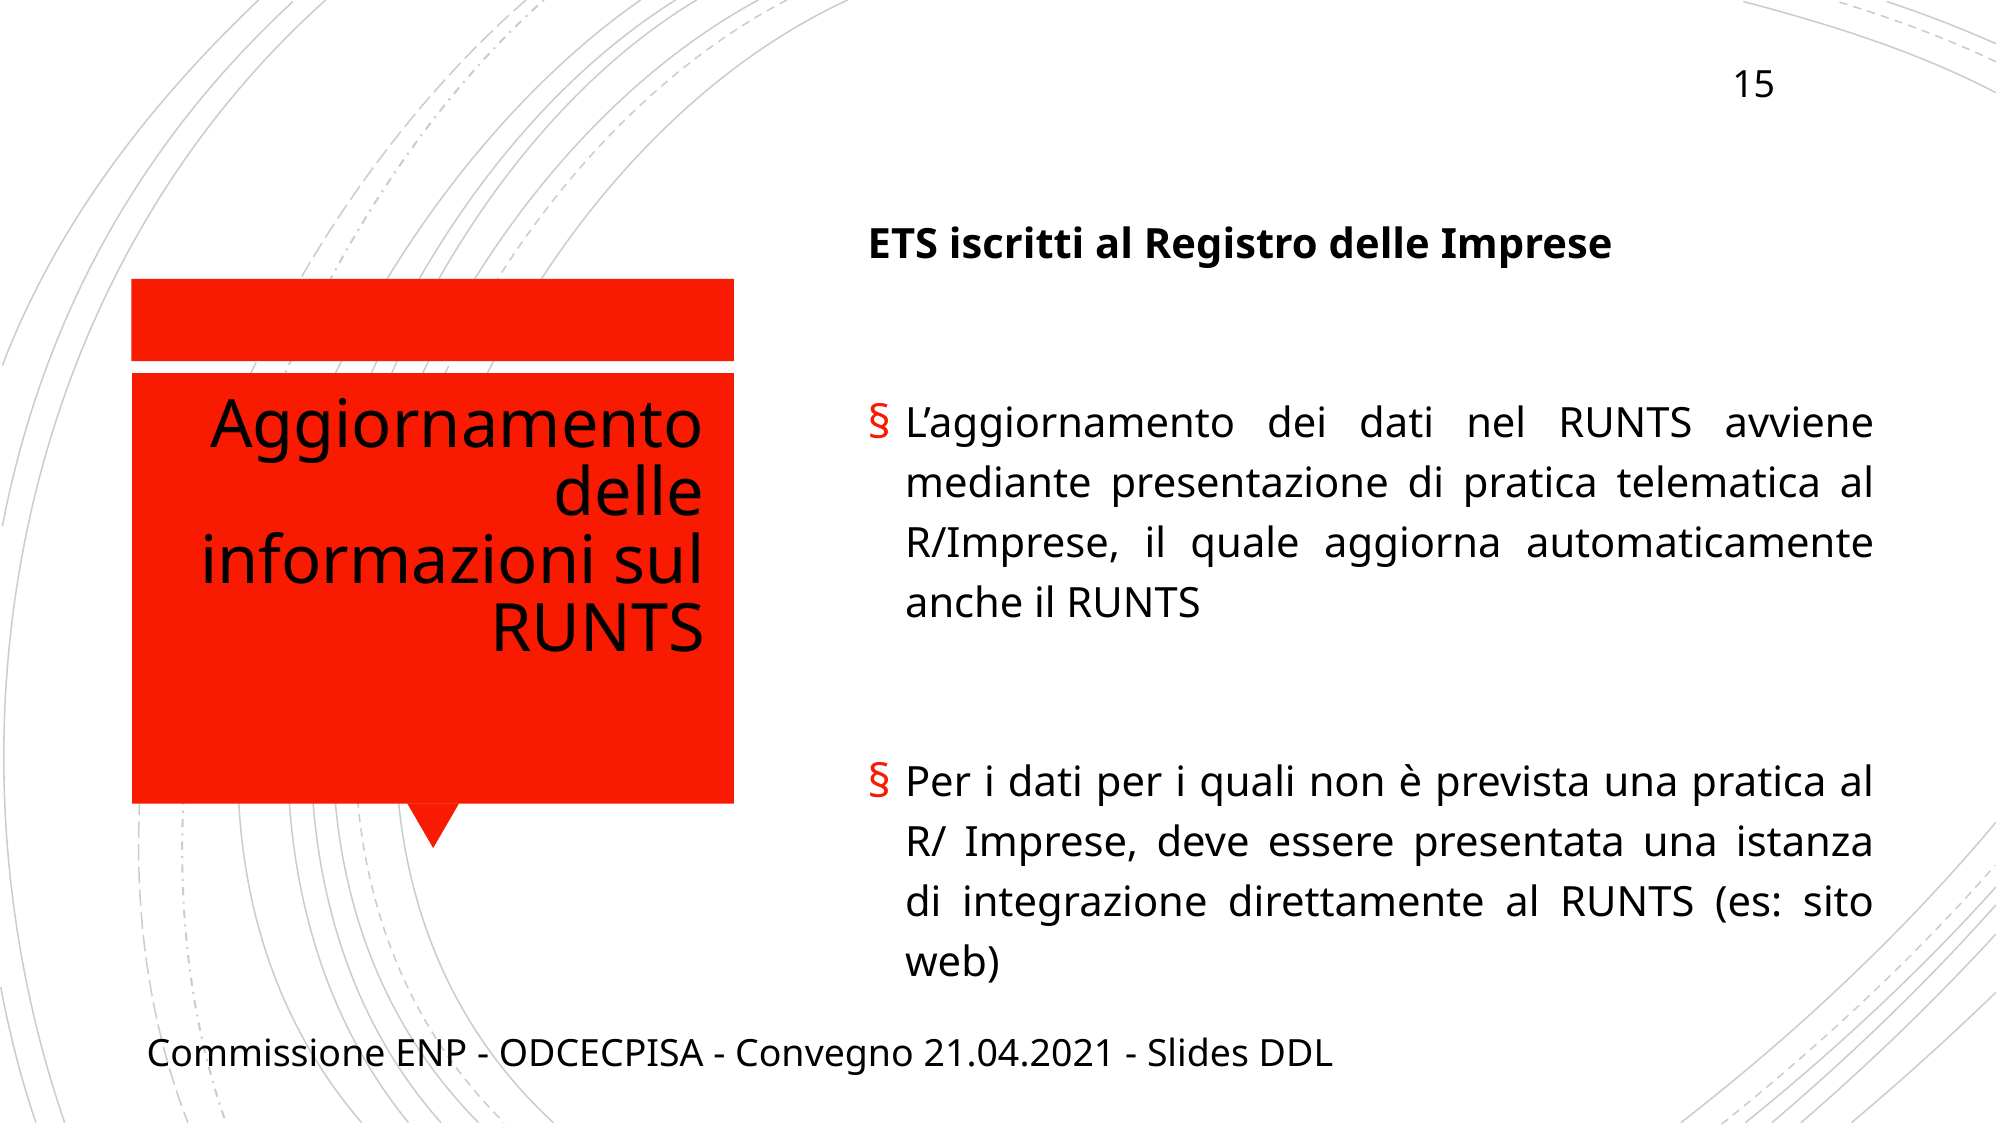

ETS iscritti al Registro delle Imprese
L’aggiornamento dei dati nel RUNTS avviene mediante presentazione di pratica telematica al R/Imprese, il quale aggiorna automaticamente anche il RUNTS
Per i dati per i quali non è prevista una pratica al R/ Imprese, deve essere presentata una istanza di integrazione direttamente al RUNTS (es: sito web)
# Aggiornamento delle informazioni sul RUNTS
Commissione ENP - ODCECPISA - Convegno 21.04.2021 - Slides DDL